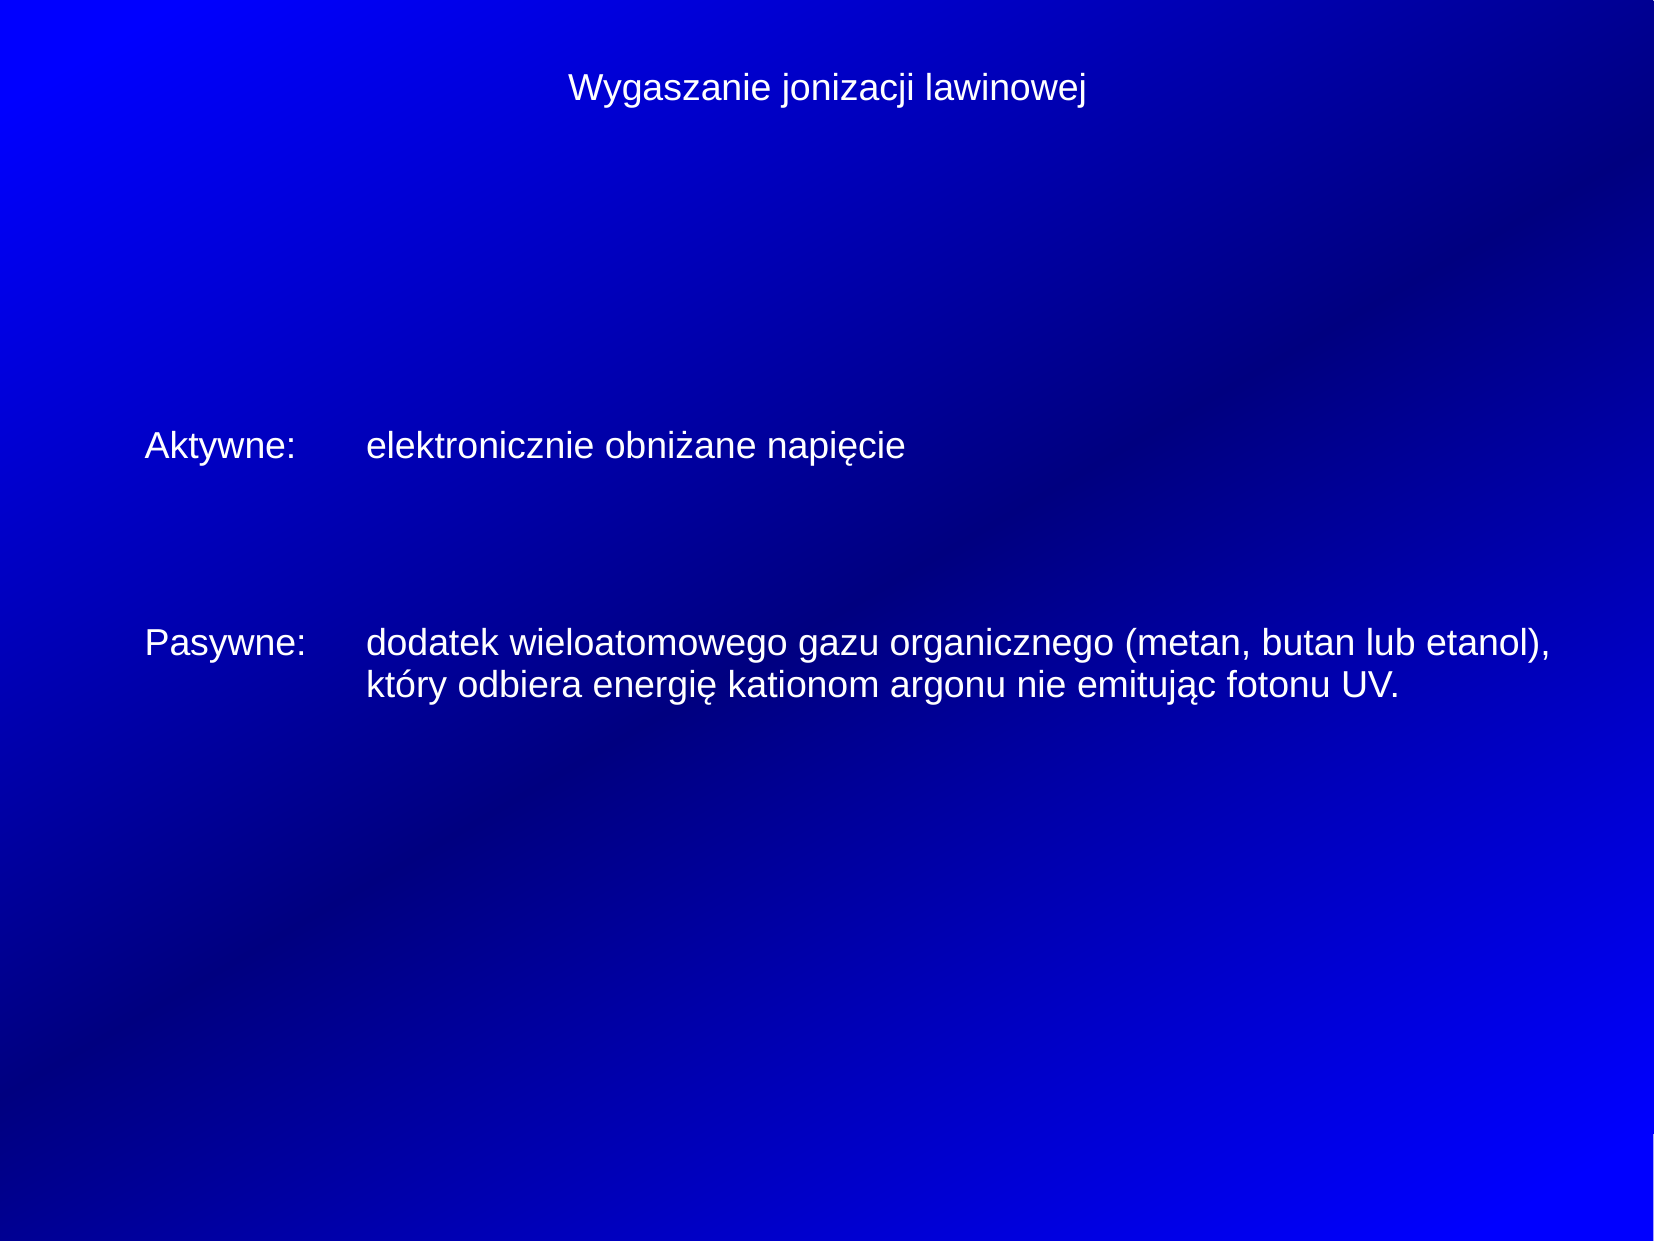

Wygaszanie jonizacji lawinowej
Aktywne: 	elektronicznie obniżane napięcie
Pasywne: 	dodatek wieloatomowego gazu organicznego (metan, butan lub etanol),
			który odbiera energię kationom argonu nie emitując fotonu UV.